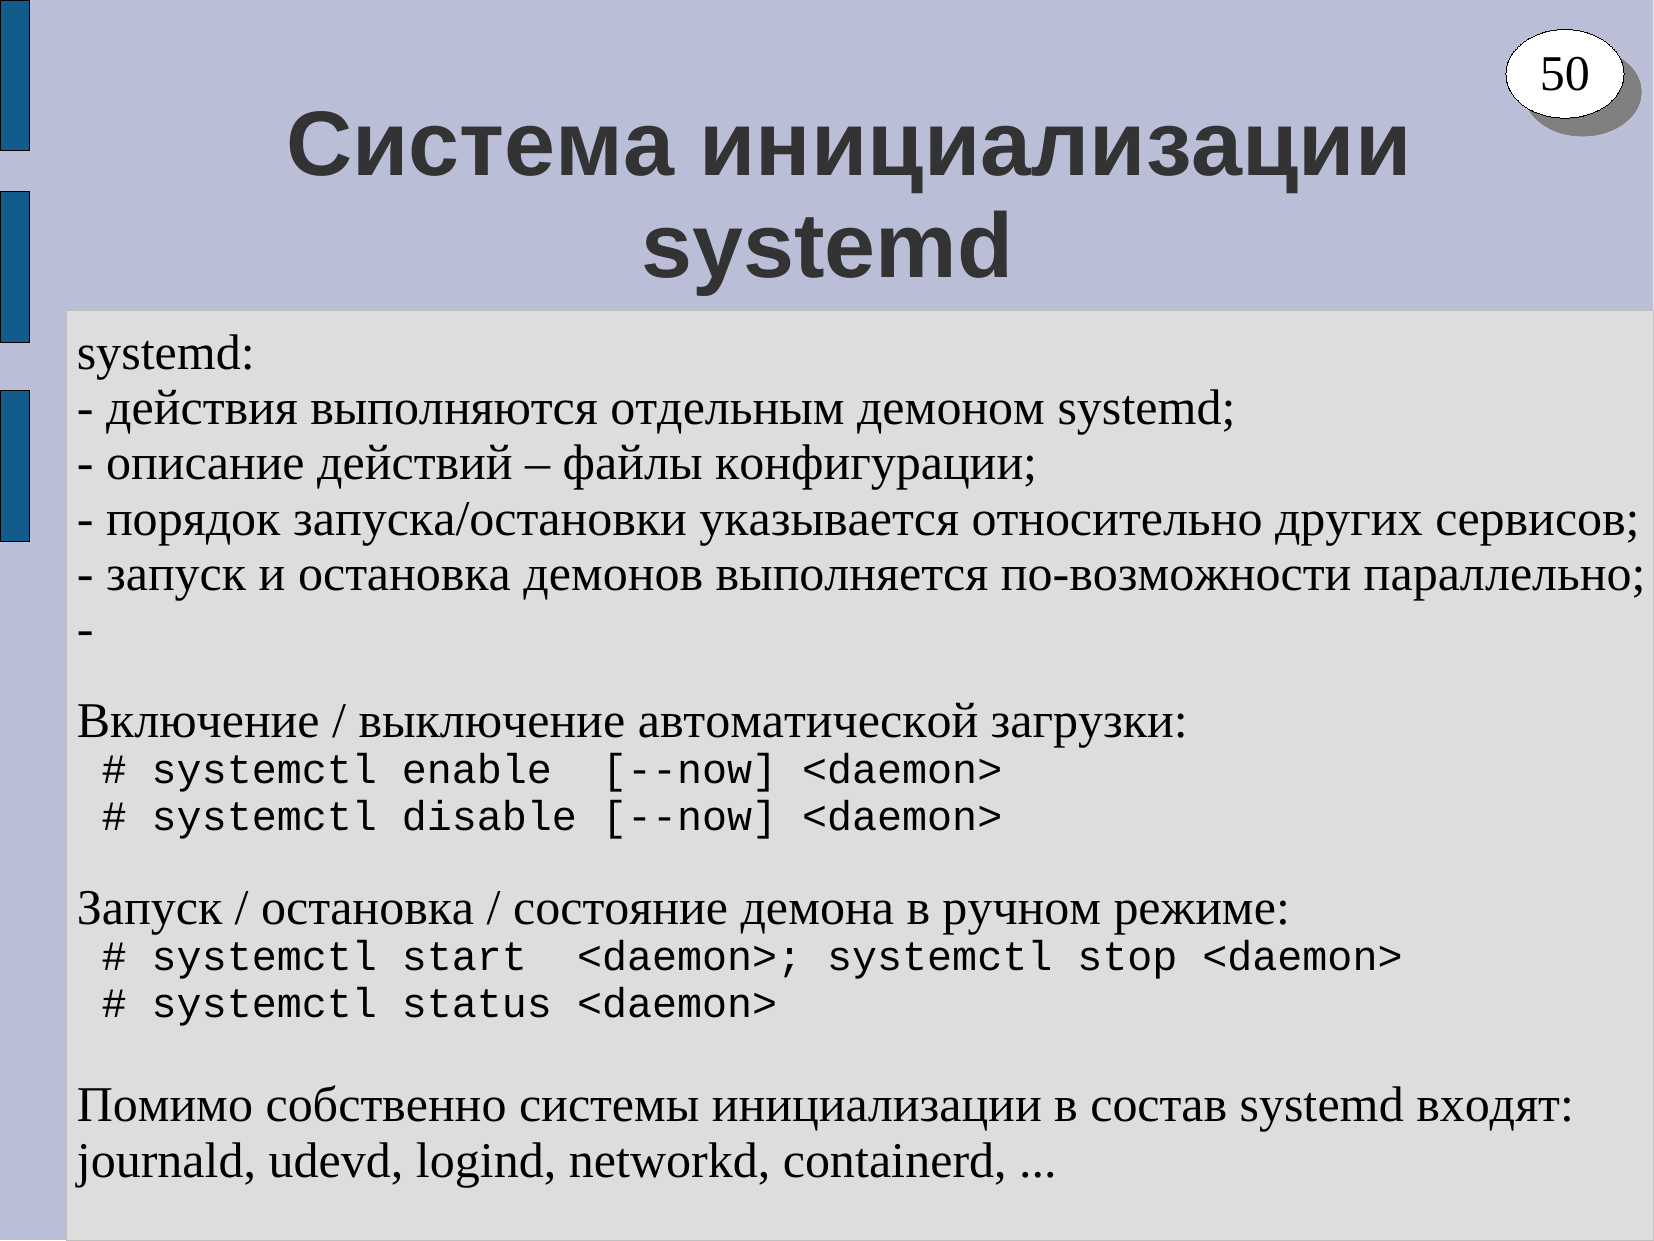

50
# Система инициализации systemd
systemd:
- действия выполняются отдельным демоном systemd;
- описание действий – файлы конфигурации;
- порядок запуска/остановки указывается относительно других сервисов;
- запуск и остановка демонов выполняется по-возможности параллельно;
-
Включение / выключение автоматической загрузки:
 # systemctl enable [--now] <daemon>
 # systemctl disable [--now] <daemon>
Запуск / остановка / состояние демона в ручном режиме:
 # systemctl start <daemon>; systemctl stop <daemon>
 # systemctl status <daemon>
Помимо собственно системы инициализации в состав systemd входят:
journald, udevd, logind, networkd, containerd, ...